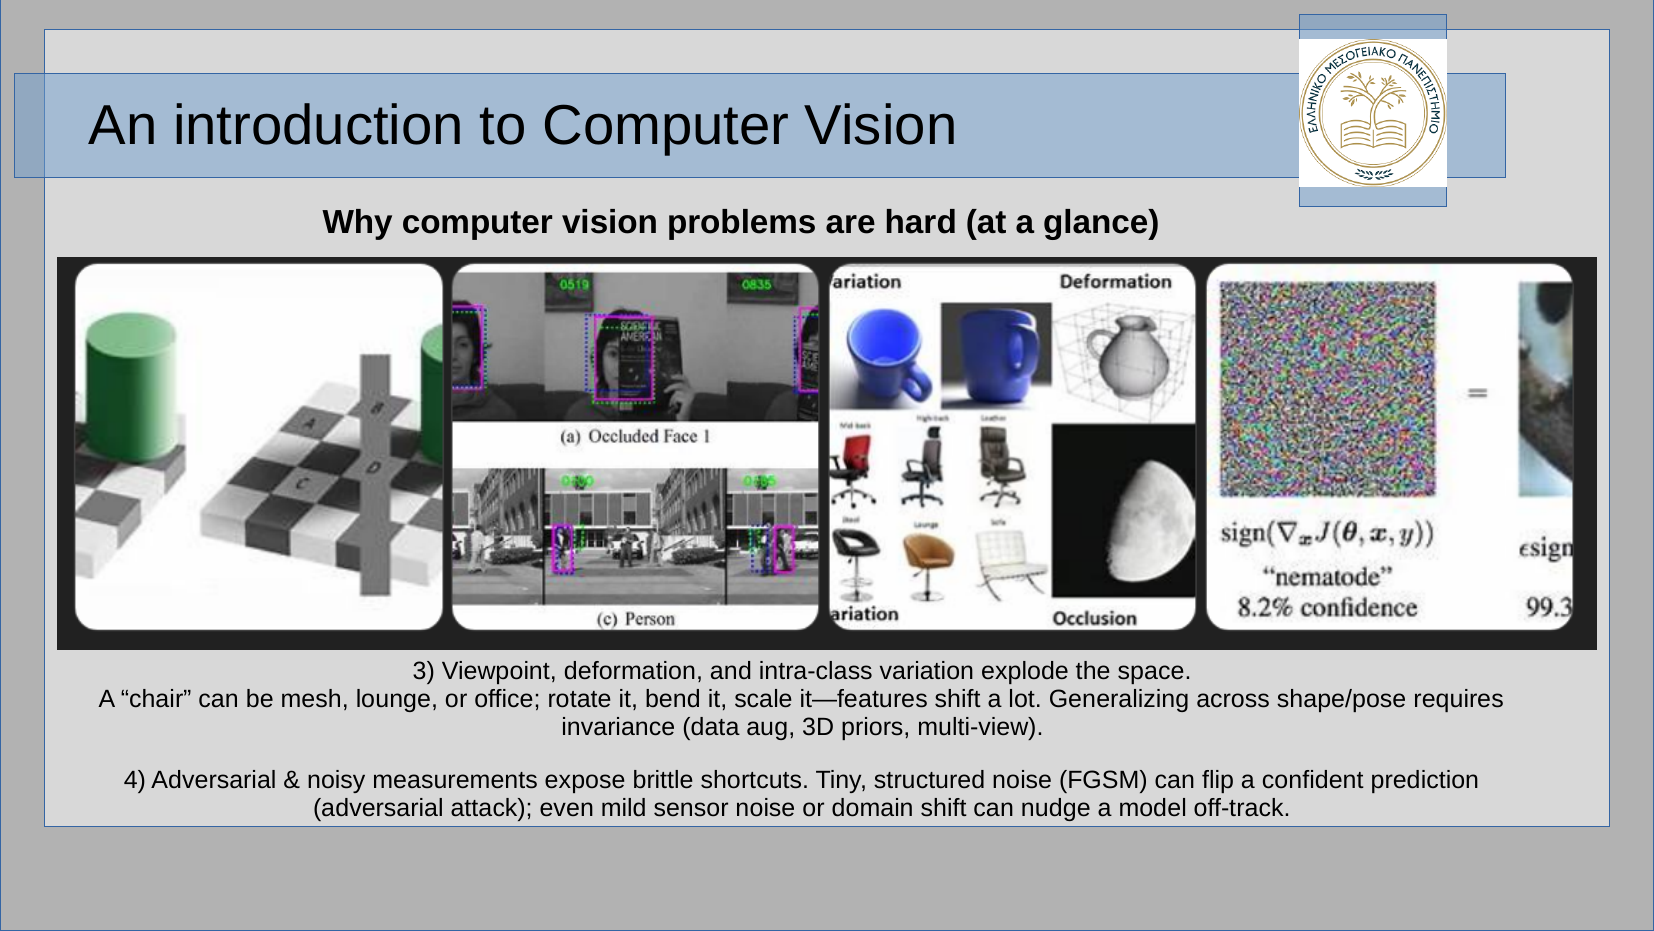

# An introduction to Computer Vision
Why computer vision problems are hard (at a glance)
3) Viewpoint, deformation, and intra-class variation explode the space.
A “chair” can be mesh, lounge, or office; rotate it, bend it, scale it—features shift a lot. Generalizing across shape/pose requires invariance (data aug, 3D priors, multi-view).
4) Adversarial & noisy measurements expose brittle shortcuts. Tiny, structured noise (FGSM) can flip a confident prediction (adversarial attack); even mild sensor noise or domain shift can nudge a model off-track.